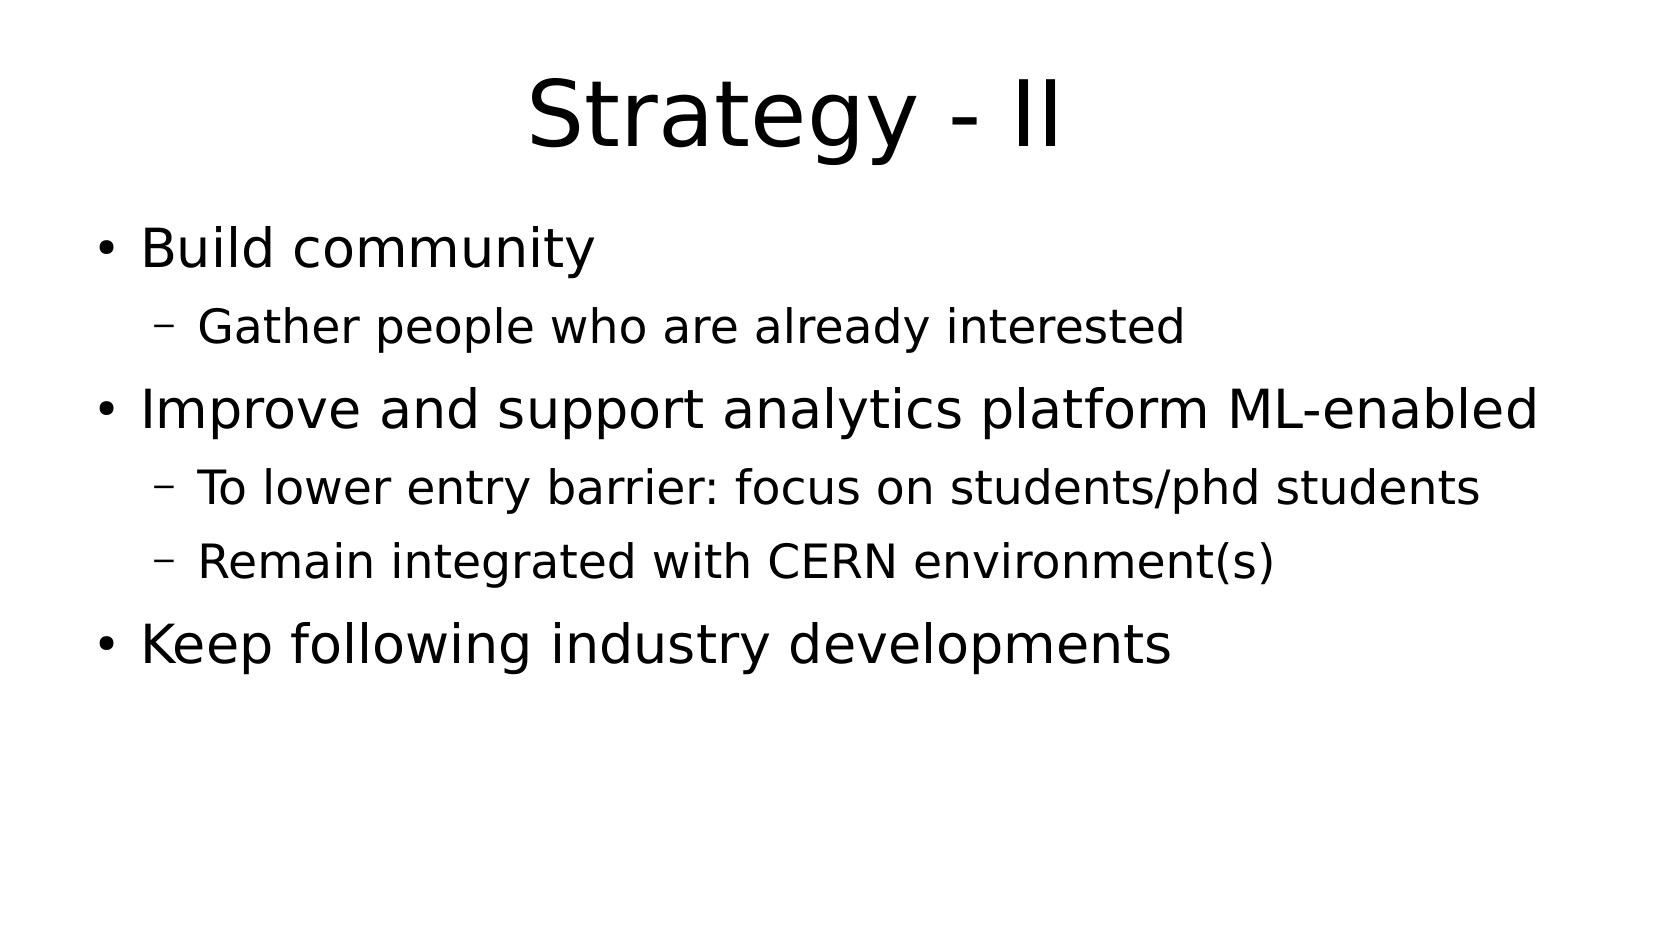

# Strategy - II
Build community
Gather people who are already interested
Improve and support analytics platform ML-enabled
To lower entry barrier: focus on students/phd students
Remain integrated with CERN environment(s)
Keep following industry developments